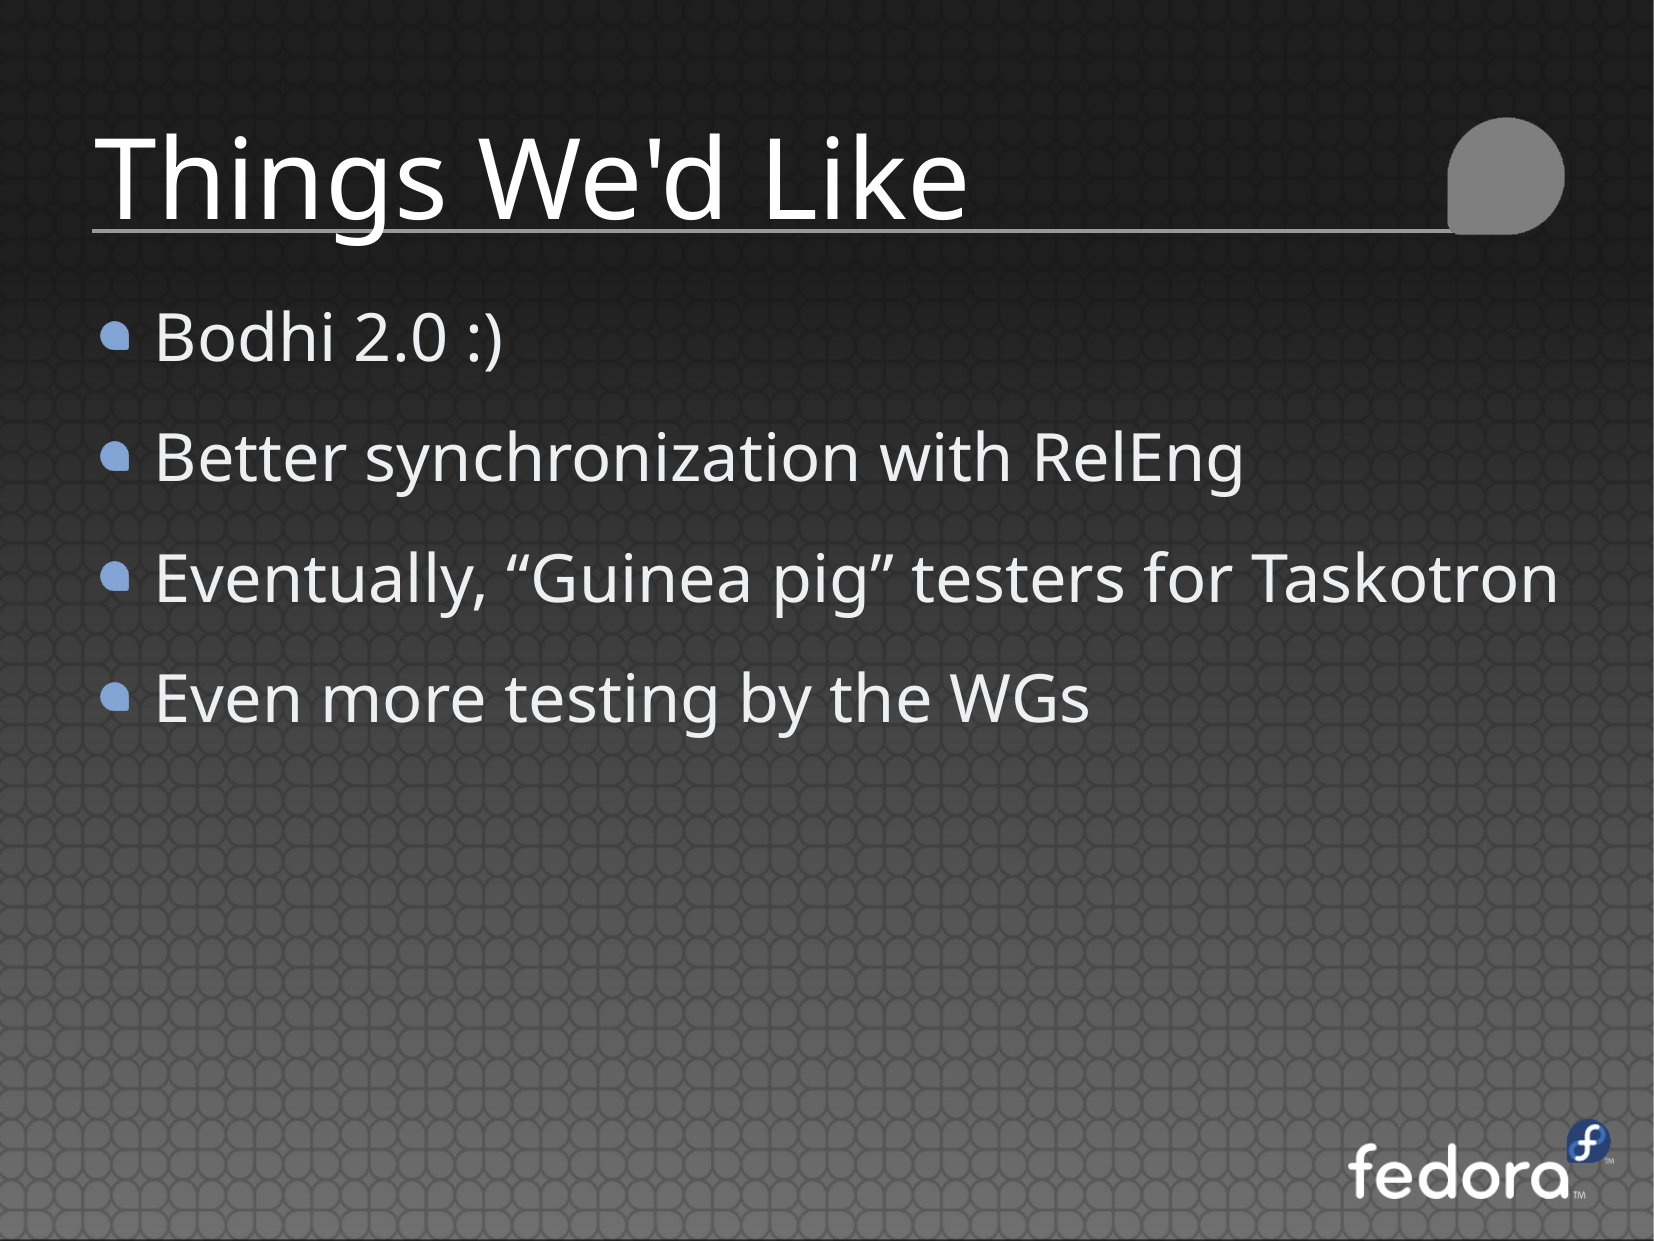

Things We'd Like
# Bodhi 2.0 :)
Better synchronization with RelEng
Eventually, “Guinea pig” testers for Taskotron
Even more testing by the WGs